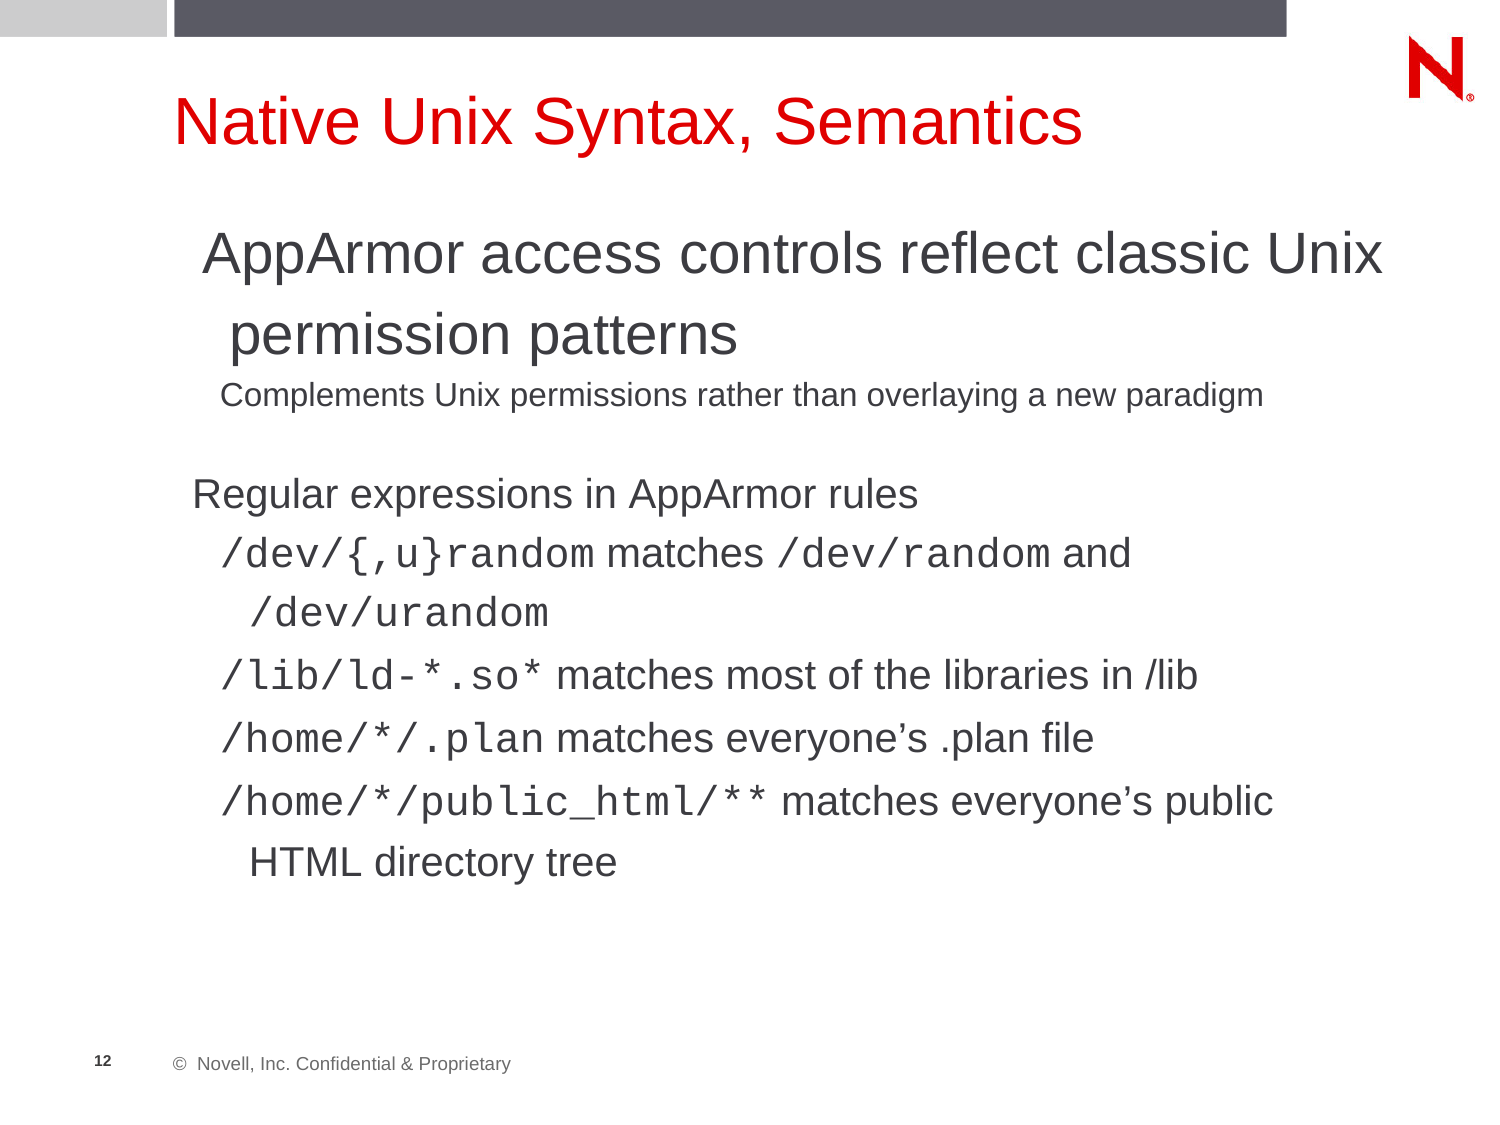

# Native Unix Syntax, Semantics
AppArmor access controls reflect classic Unix permission patterns
Complements Unix permissions rather than overlaying a new paradigm
Regular expressions in AppArmor rules
/dev/{,u}random matches /dev/random and /dev/urandom
/lib/ld-*.so* matches most of the libraries in /lib
/home/*/.plan matches everyone’s .plan file
/home/*/public_html/** matches everyone’s public HTML directory tree